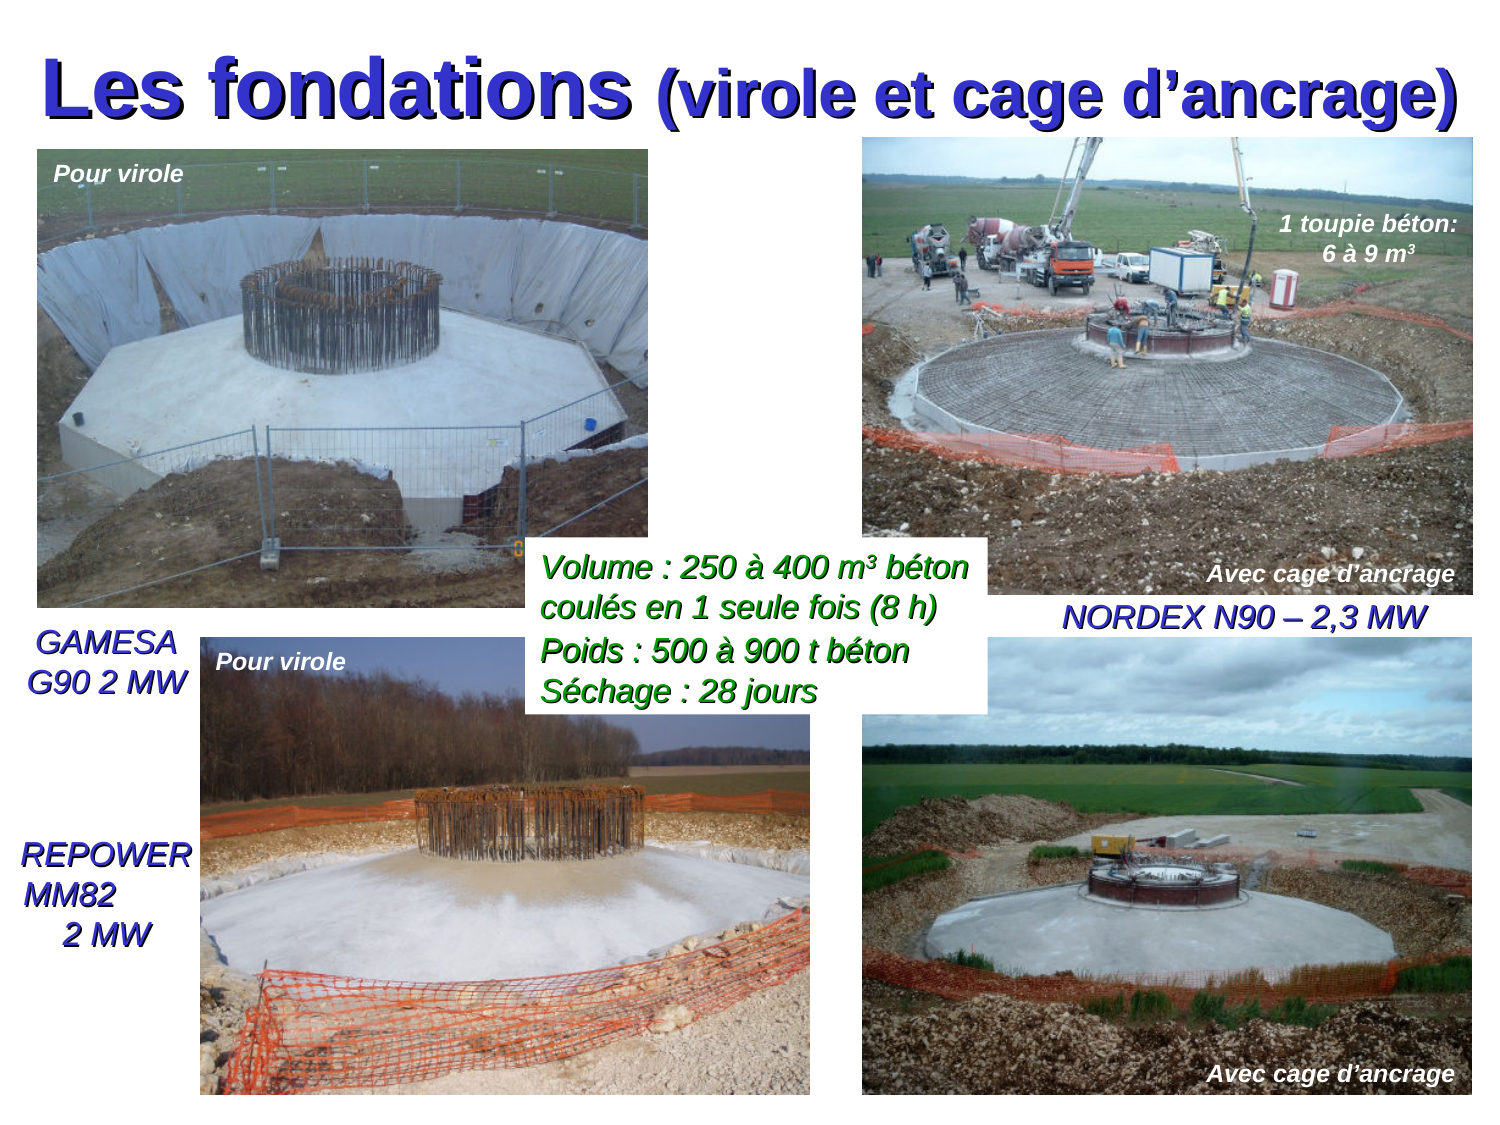

Les fondations (virole et cage d’ancrage)
Pour virole
1 toupie béton: 6 à 9 m3
Volume : 250 à 400 m3 béton coulés en 1 seule fois (8 h)
Poids : 500 à 900 t béton
Séchage : 28 jours
Avec cage d’ancrage
NORDEX N90 – 2,3 MW
GAMESA G90 2 MW
Pour virole
REPOWER MM82 2 MW
Avec cage d’ancrage